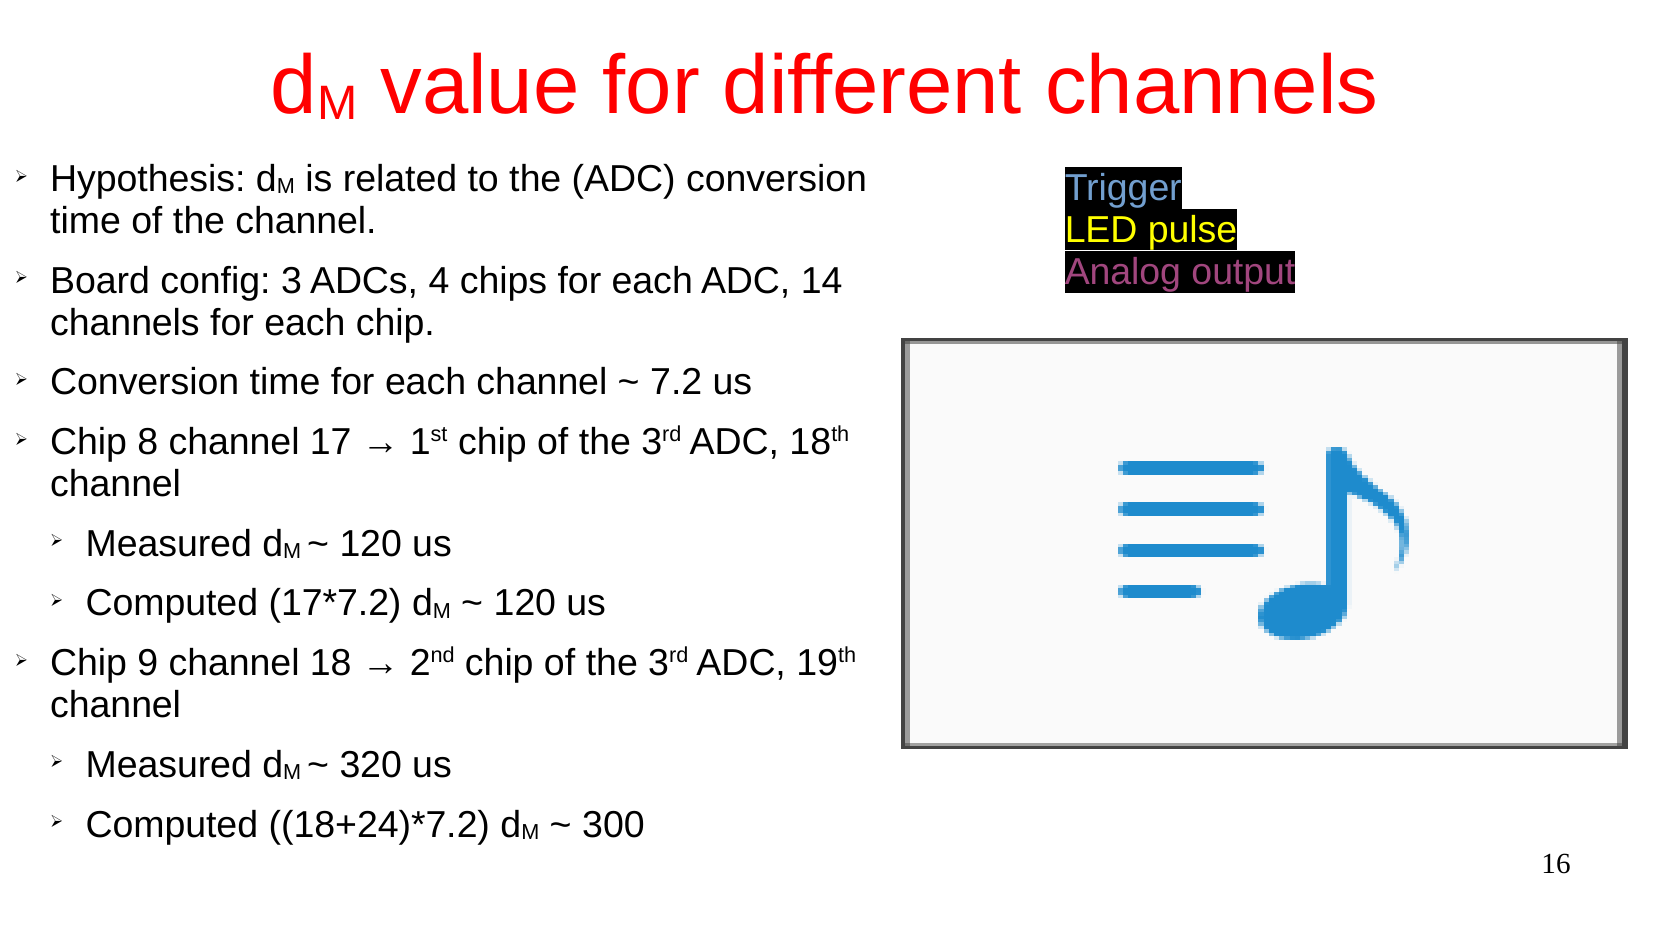

# dM value for different channels
Hypothesis: dM is related to the (ADC) conversion time of the channel.
Board config: 3 ADCs, 4 chips for each ADC, 14 channels for each chip.
Conversion time for each channel ~ 7.2 us
Chip 8 channel 17 → 1st chip of the 3rd ADC, 18th channel
Measured dM ~ 120 us
Computed (17*7.2) dM ~ 120 us
Chip 9 channel 18 → 2nd chip of the 3rd ADC, 19th channel
Measured dM ~ 320 us
Computed ((18+24)*7.2) dM ~ 300
Trigger
LED pulse
Analog output
16